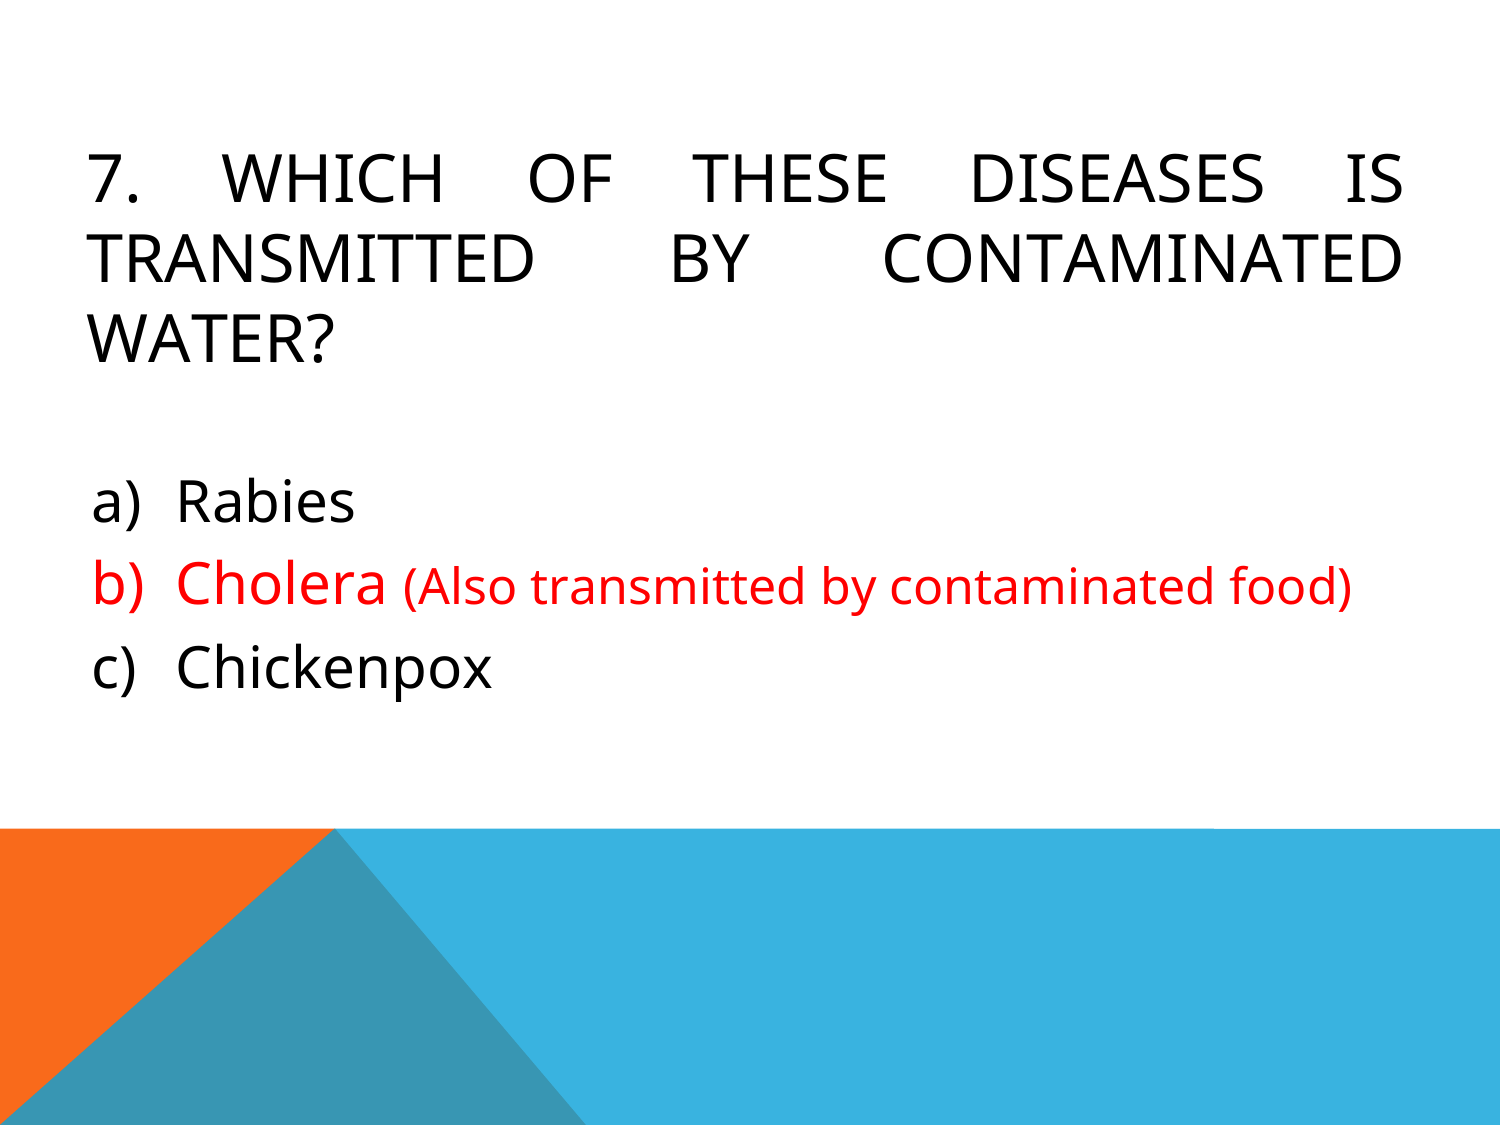

# 7. WHICH OF THESE DISEASES IS TRANSMITTED BY CONTAMINATED WATER?
Rabies
Cholera (Also transmitted by contaminated food)
Chickenpox